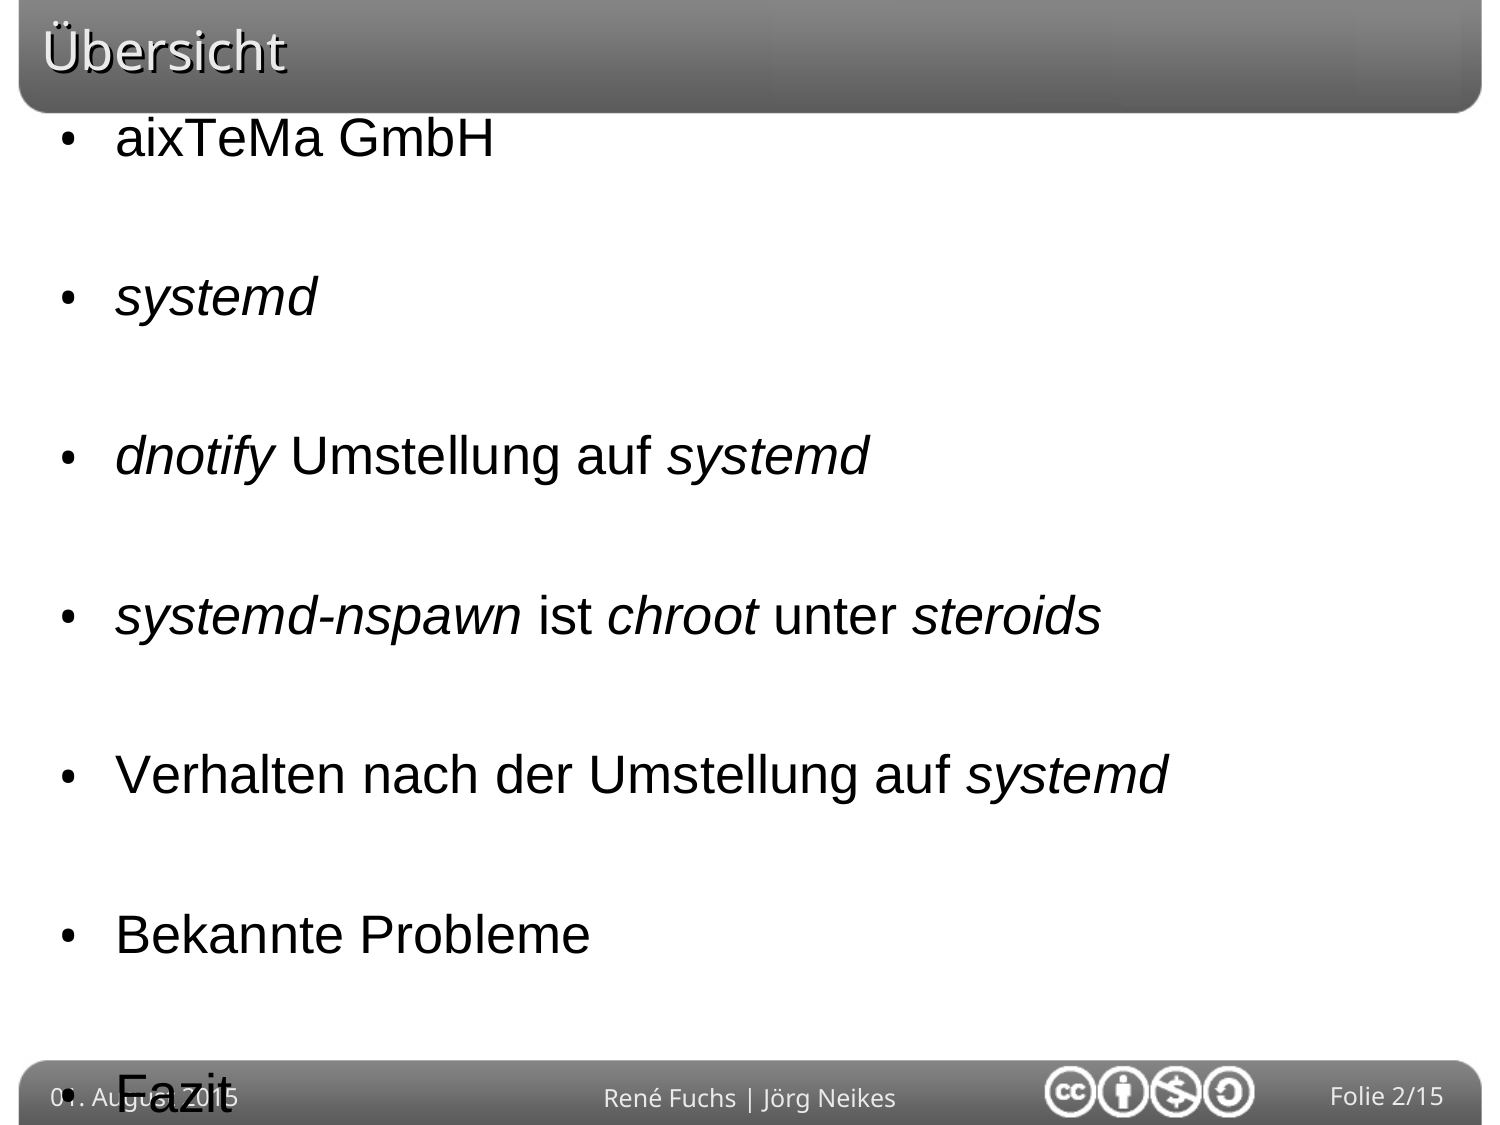

# Übersicht
aixTeMa GmbH
systemd
dnotify Umstellung auf systemd
systemd-nspawn ist chroot unter steroids
Verhalten nach der Umstellung auf systemd
Bekannte Probleme
Fazit
2
01. August 2015
René Fuchs | Jörg Neikes